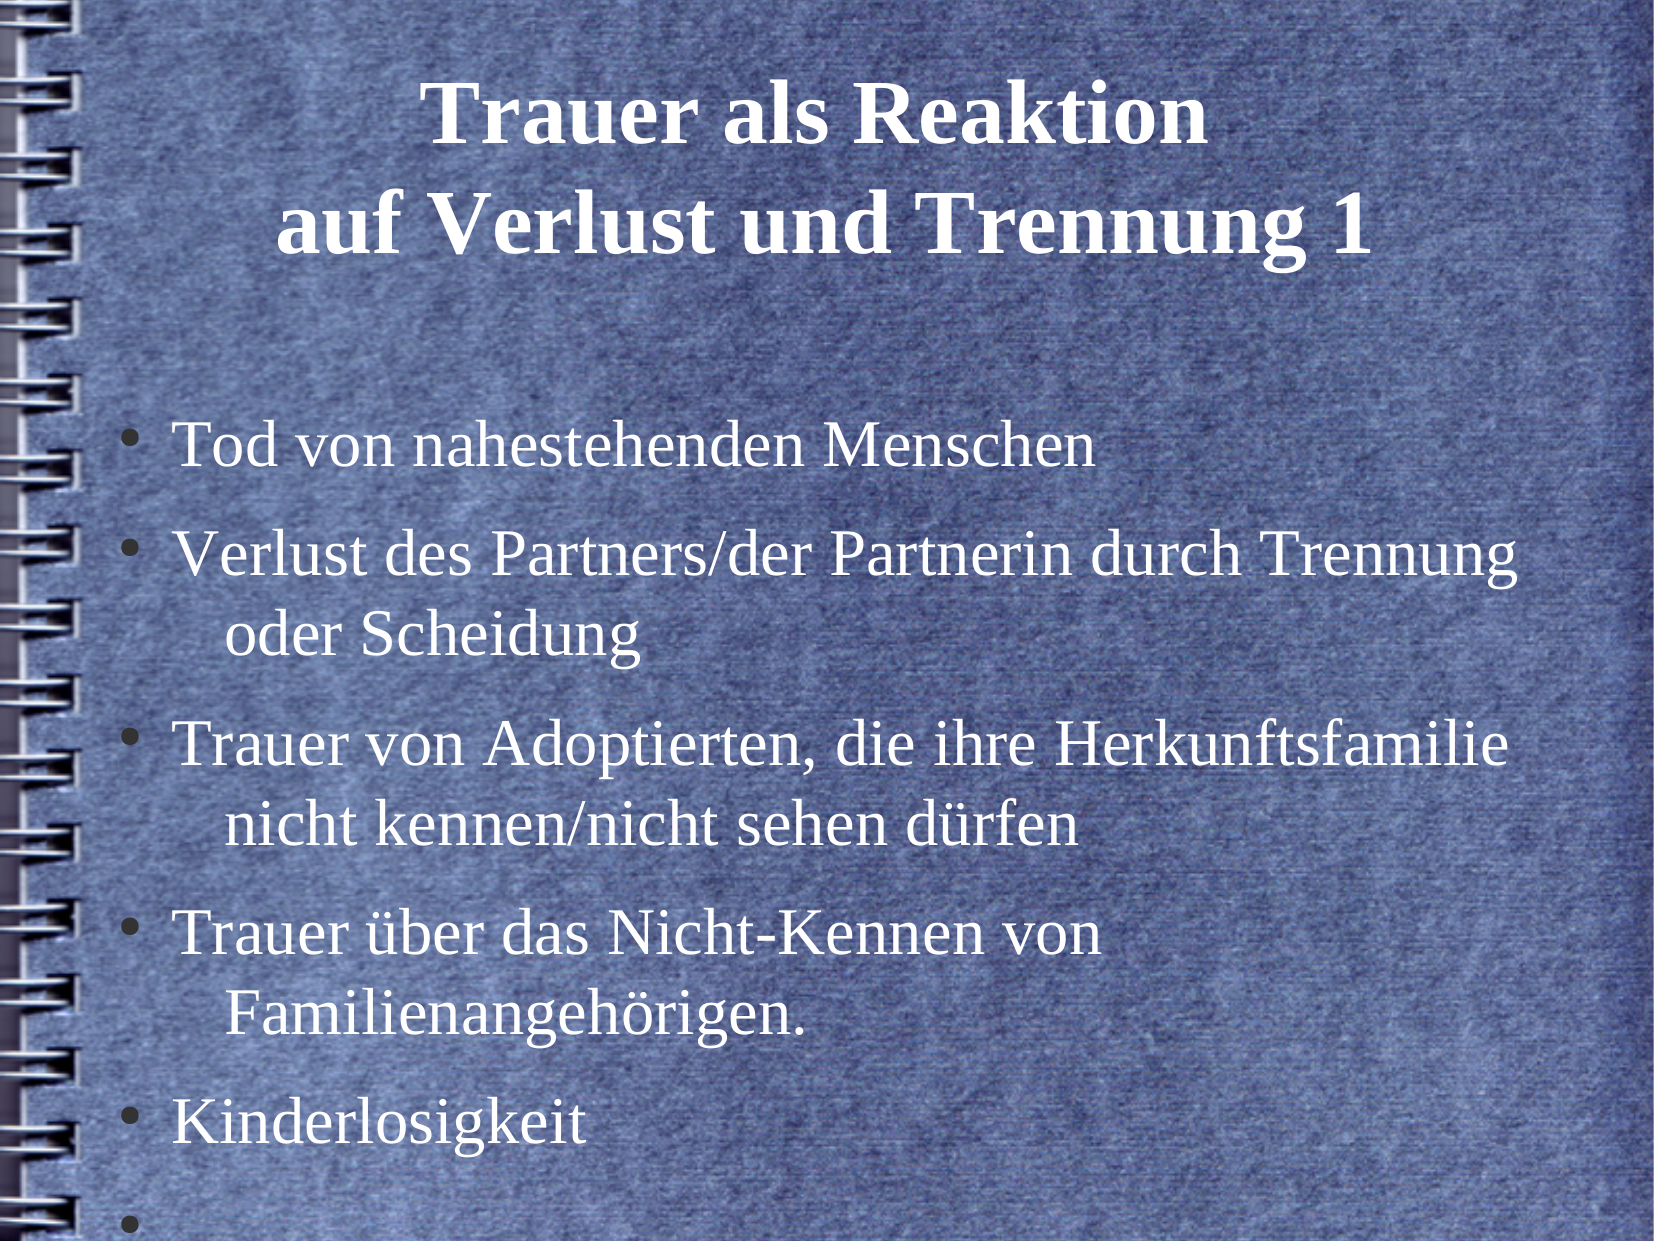

# Trauer als Reaktion auf Verlust und Trennung 1
Tod von nahestehenden Menschen
Verlust des Partners/der Partnerin durch Trennung oder Scheidung
Trauer von Adoptierten, die ihre Herkunftsfamilie nicht kennen/nicht sehen dürfen
Trauer über das Nicht-Kennen von Familienangehörigen.
Kinderlosigkeit